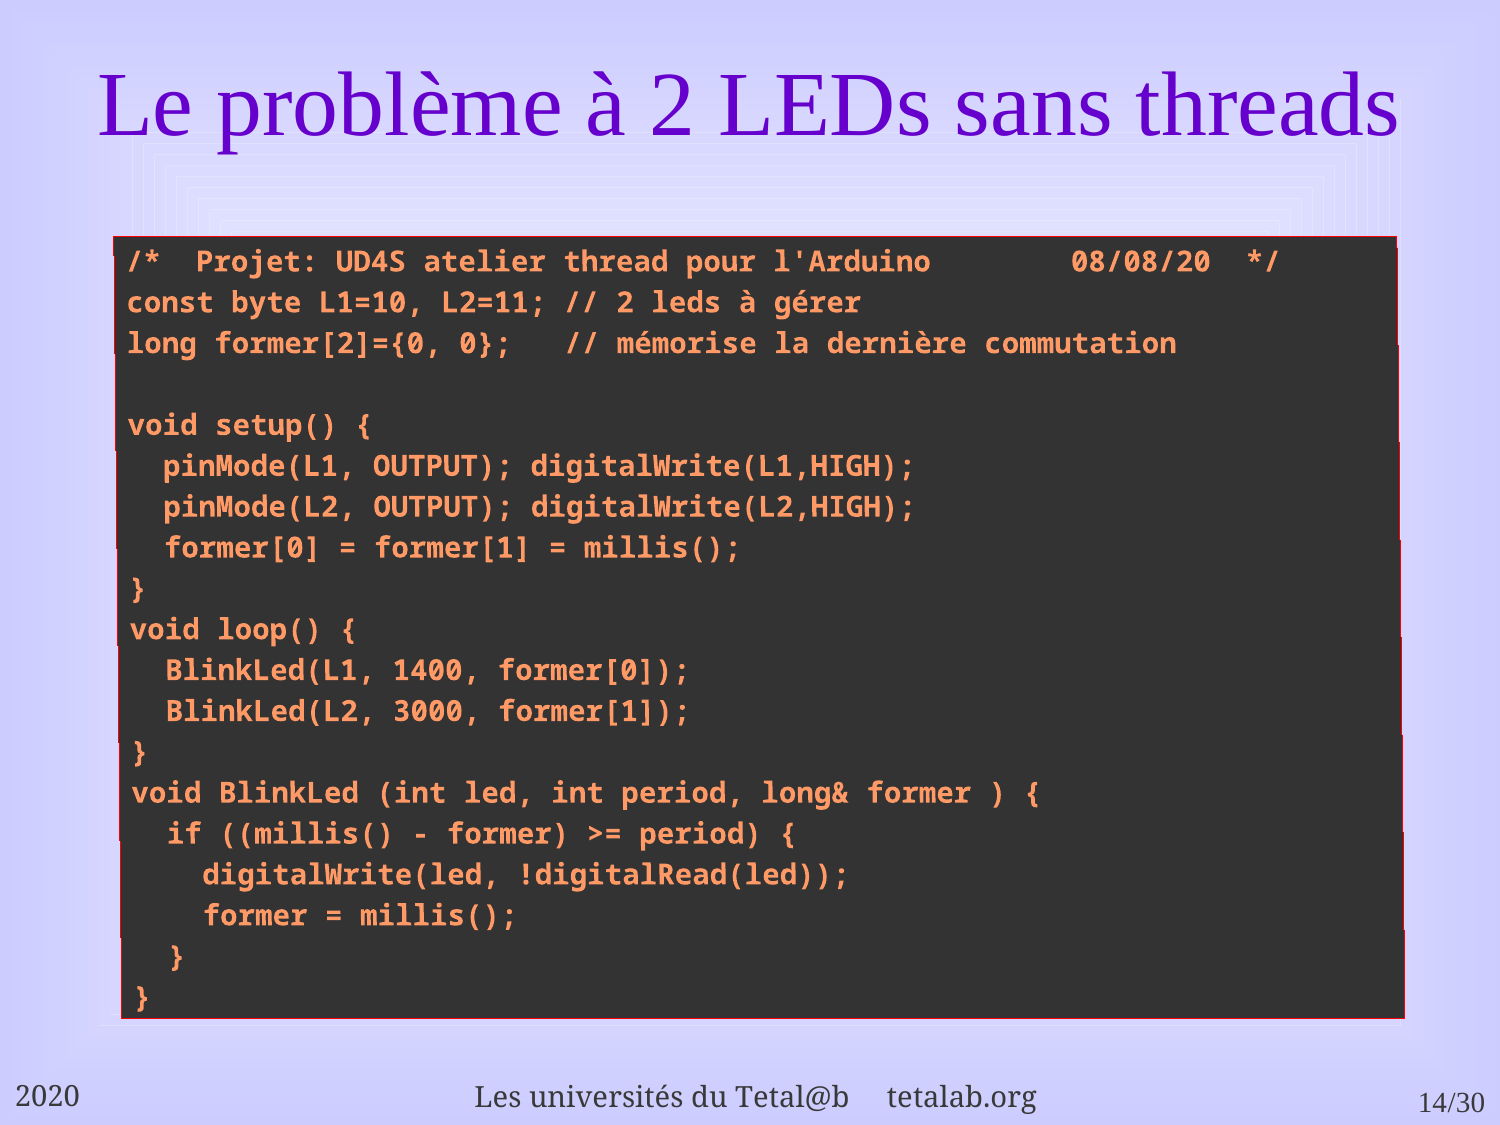

# Le problème à 2 LEDs sans threads
/* Projet: UD4S atelier thread pour l'Arduino 08/08/20 */
const byte L1=10, L2=11; // 2 leds à gérer
long former[2]={0, 0}; // mémorise la dernière commutation
void setup() {
 pinMode(L1, OUTPUT); digitalWrite(L1,HIGH);
 pinMode(L2, OUTPUT); digitalWrite(L2,HIGH);
 former[0] = former[1] = millis();
}
void loop() {
 BlinkLed(L1, 1400, former[0]);
 BlinkLed(L2, 3000, former[1]);
}
void BlinkLed (int led, int period, long& former ) {
 if ((millis() - former) >= period) {
 digitalWrite(led, !digitalRead(led));
 former = millis();
 }
}
2020
Les universités du Tetal@b tetalab.org
14